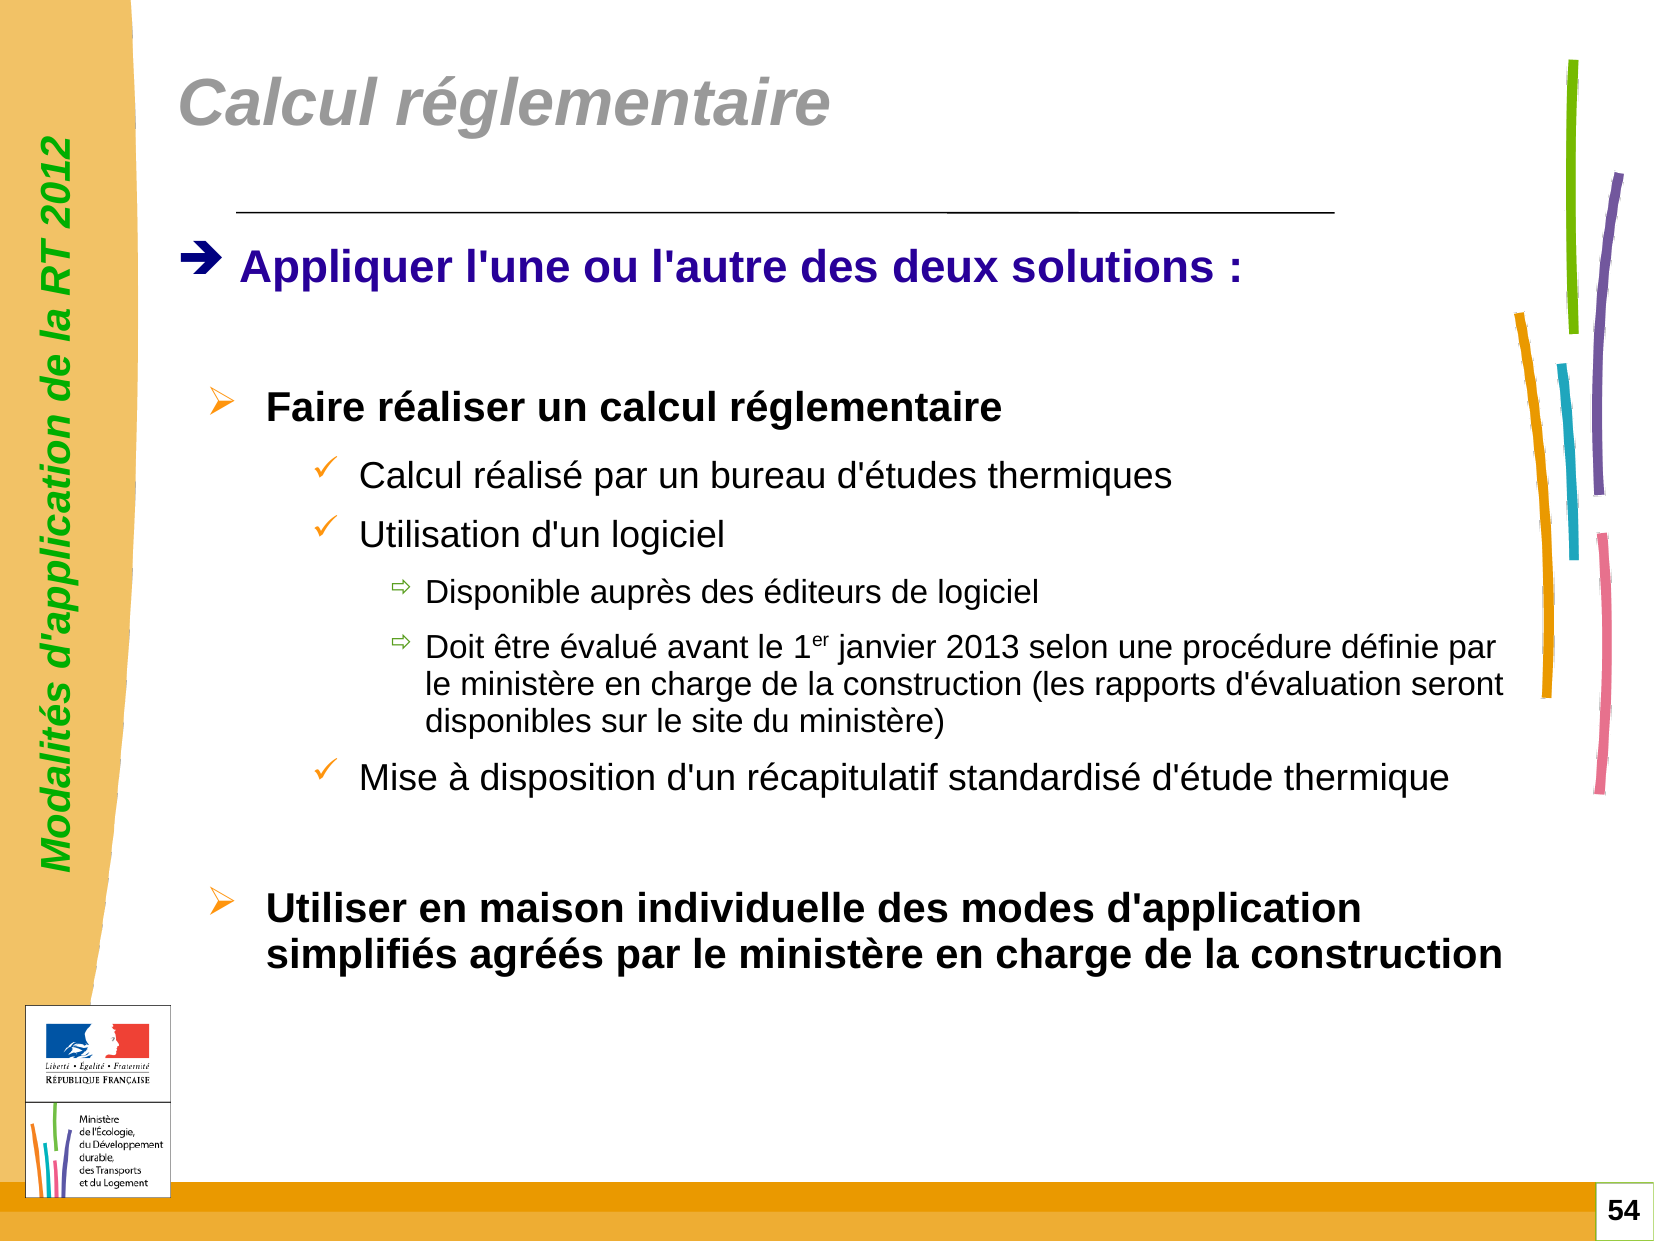

Calcul réglementaire
# Appliquer l'une ou l'autre des deux solutions :
Faire réaliser un calcul réglementaire
Calcul réalisé par un bureau d'études thermiques
Utilisation d'un logiciel
Disponible auprès des éditeurs de logiciel
Doit être évalué avant le 1er janvier 2013 selon une procédure définie par le ministère en charge de la construction (les rapports d'évaluation seront disponibles sur le site du ministère)
Mise à disposition d'un récapitulatif standardisé d'étude thermique
Utiliser en maison individuelle des modes d'application simplifiés agréés par le ministère en charge de la construction
Modalités d'application de la RT 2012
54